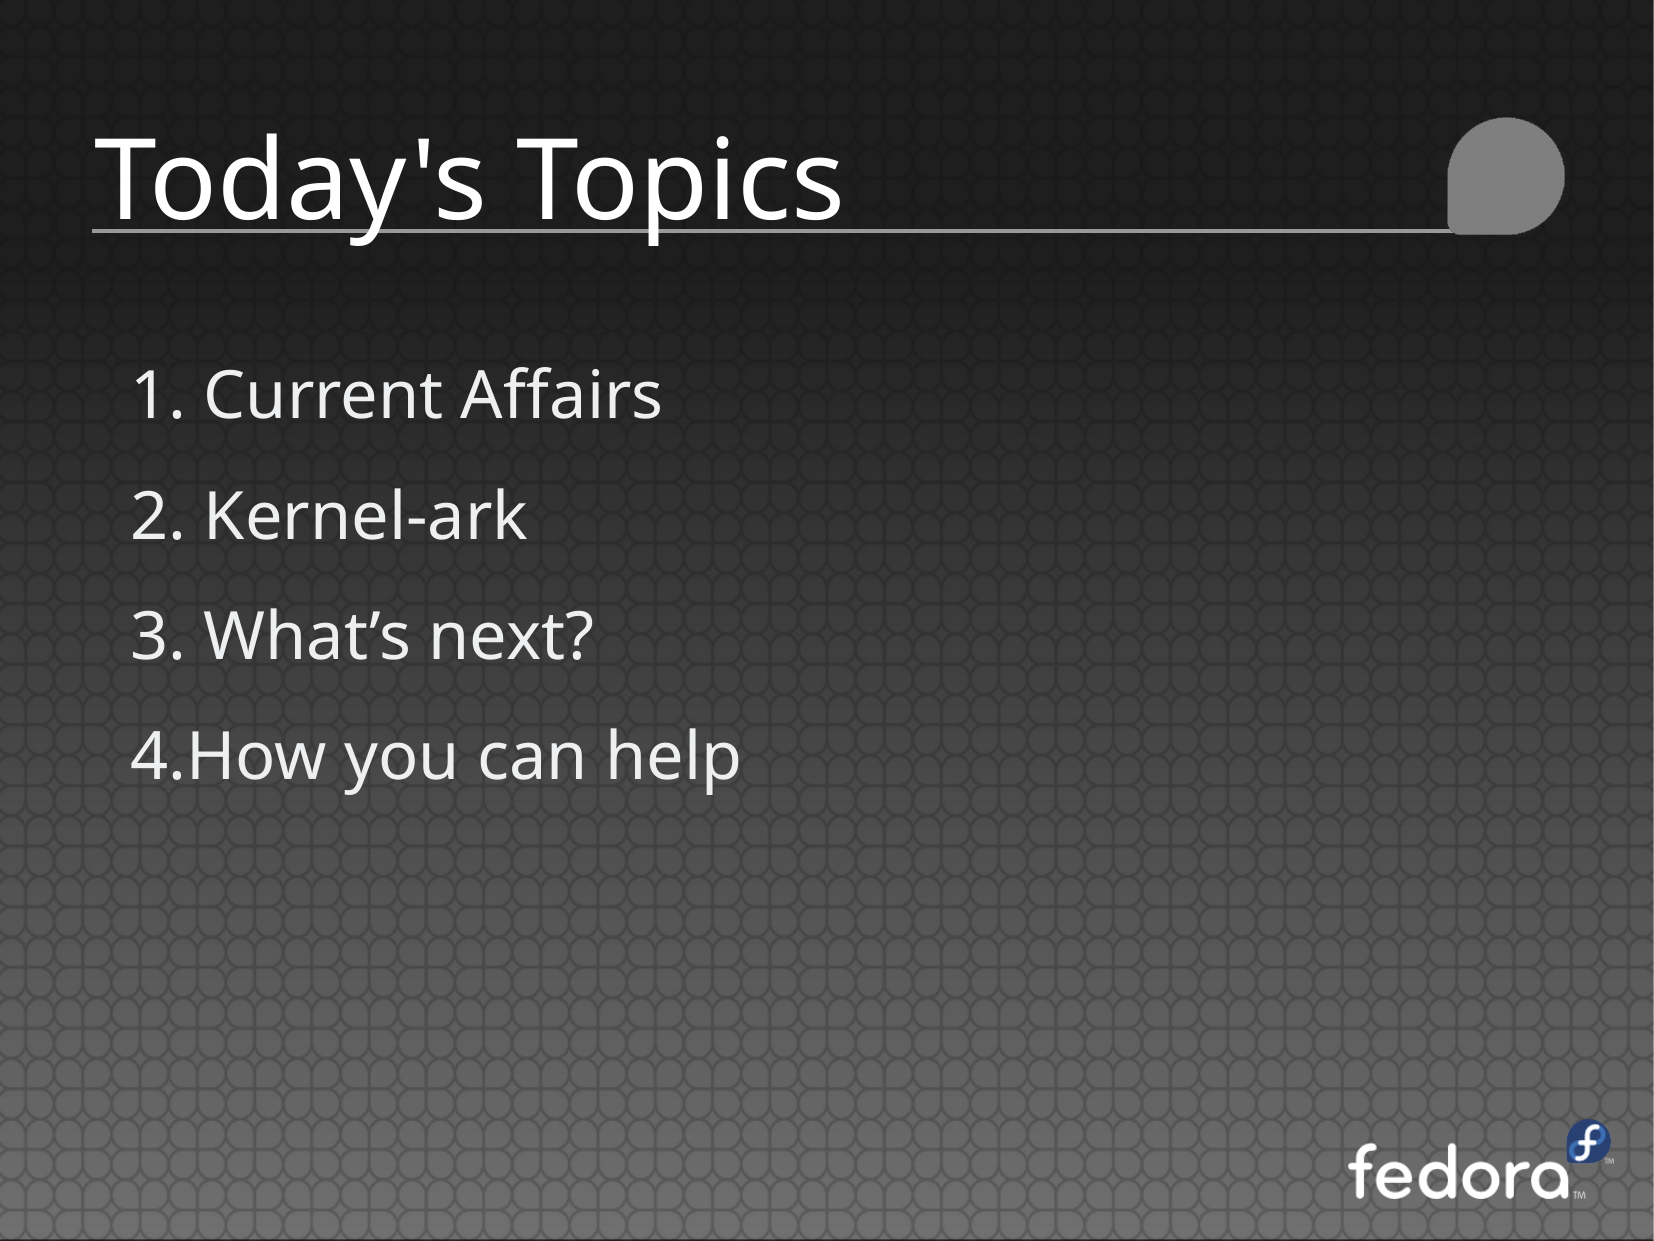

# Today's Topics
 Current Affairs
 Kernel-ark
 What’s next?
How you can help